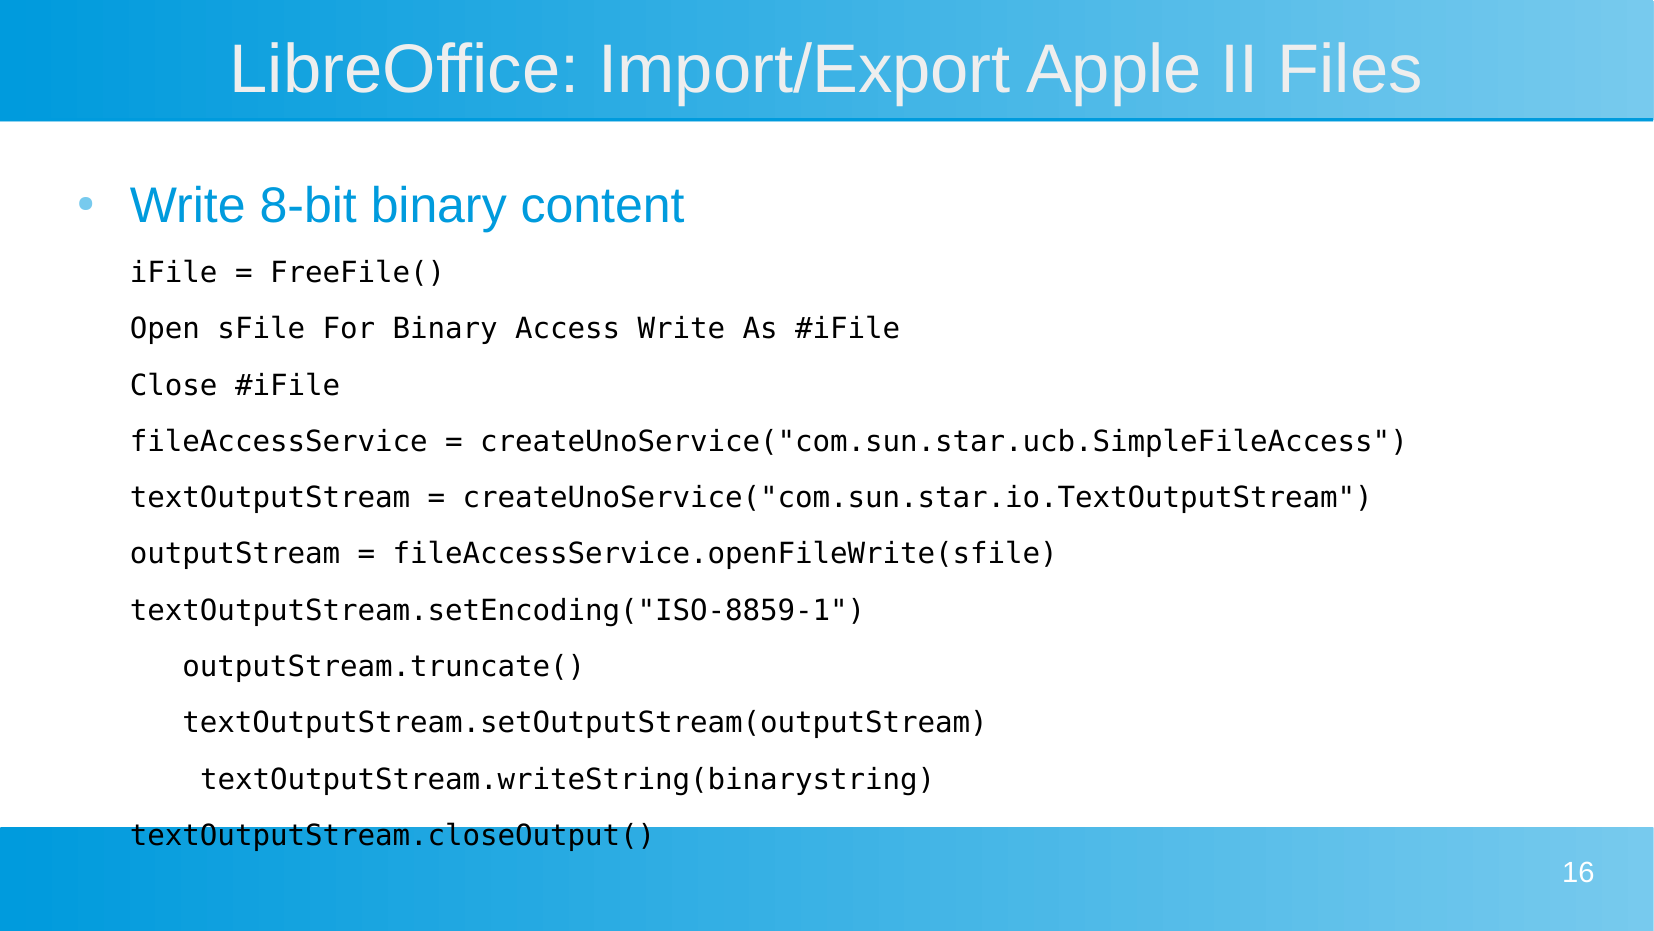

# LibreOffice: Import/Export Apple II Files
Write 8-bit binary content
iFile = FreeFile()
Open sFile For Binary Access Write As #iFile
Close #iFile
fileAccessService = createUnoService("com.sun.star.ucb.SimpleFileAccess")
textOutputStream = createUnoService("com.sun.star.io.TextOutputStream")
outputStream = fileAccessService.openFileWrite(sfile)
textOutputStream.setEncoding("ISO-8859-1")
 outputStream.truncate()
 textOutputStream.setOutputStream(outputStream)
 textOutputStream.writeString(binarystring)
textOutputStream.closeOutput()
16